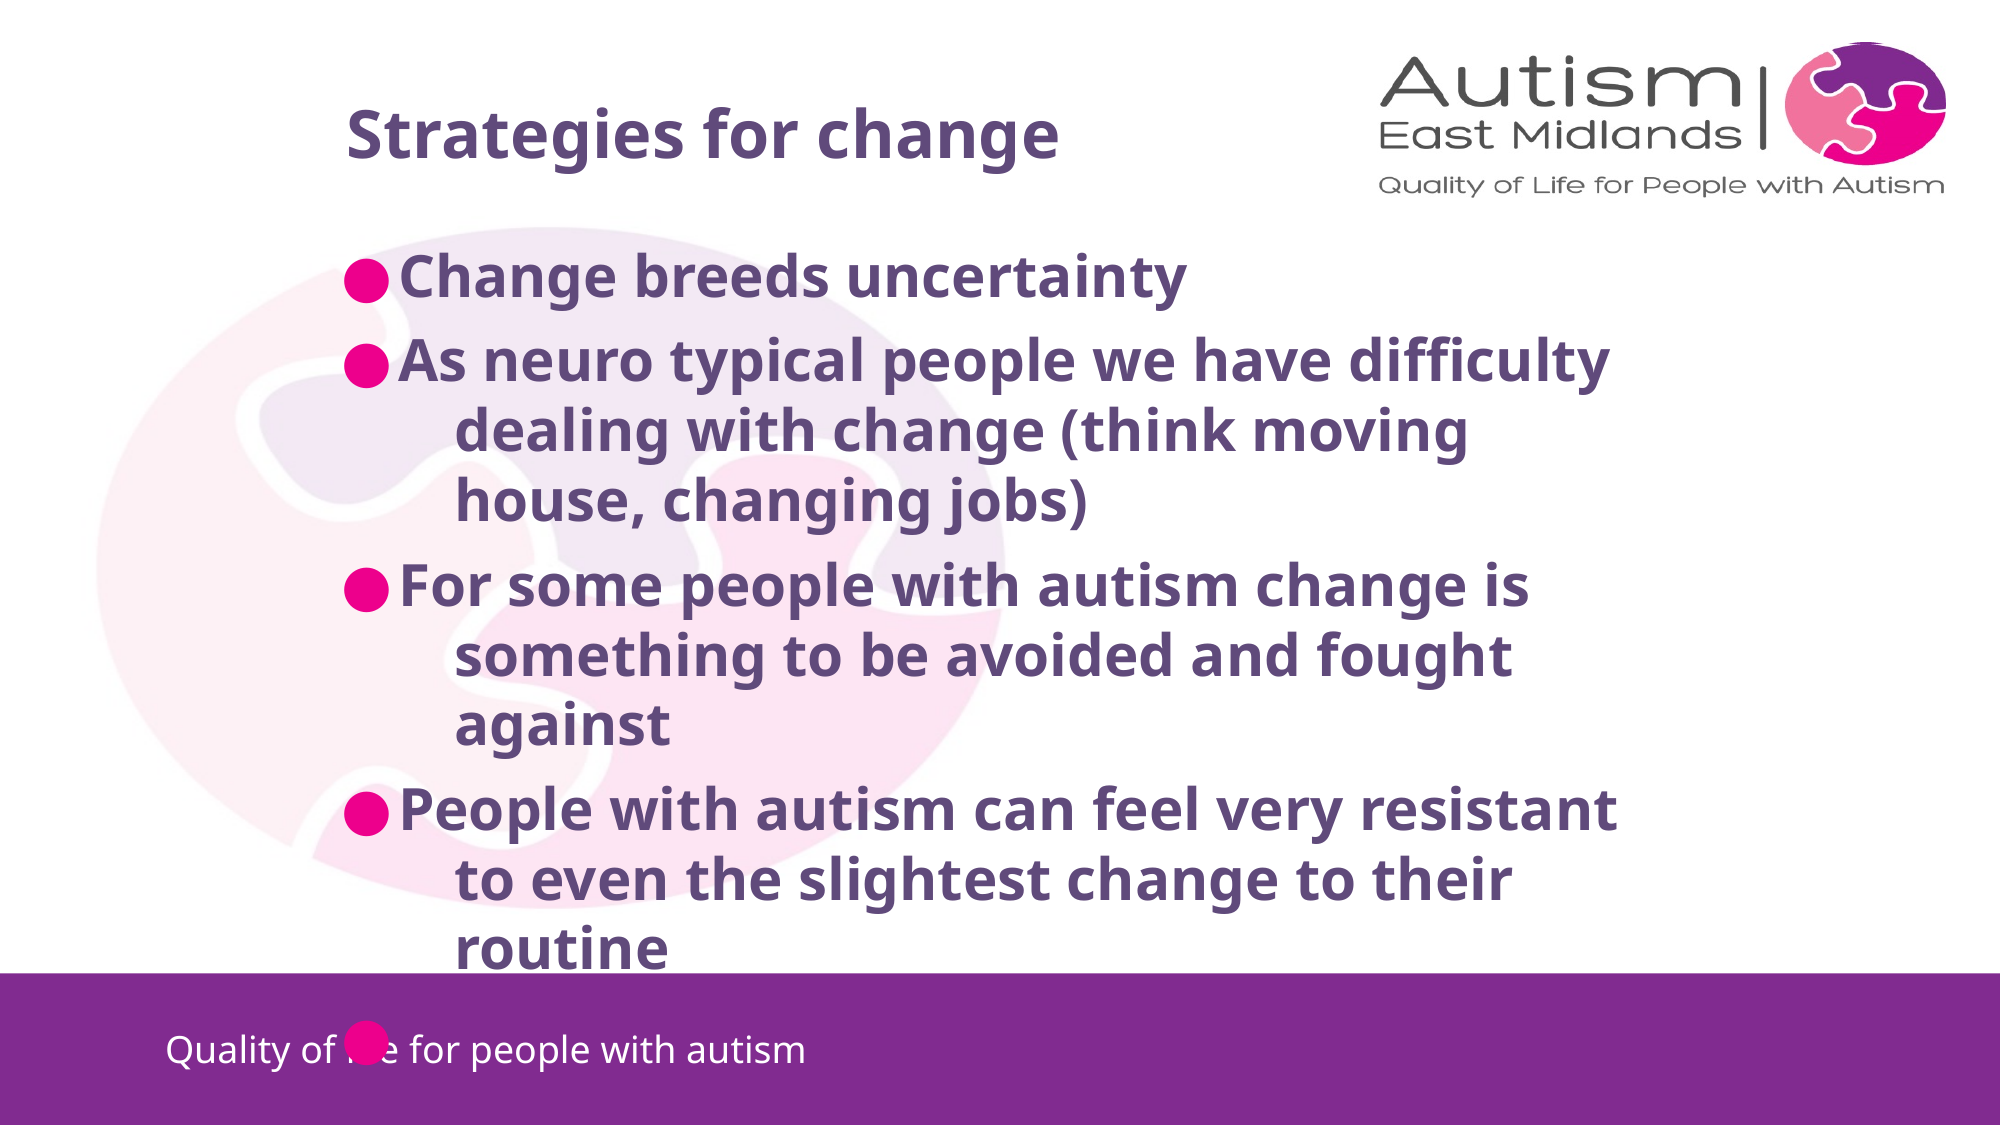

# Strategies for change
Change breeds uncertainty
As neuro typical people we have difficulty dealing with change (think moving house, changing jobs)
For some people with autism change is something to be avoided and fought against
People with autism can feel very resistant to even the slightest change to their routine